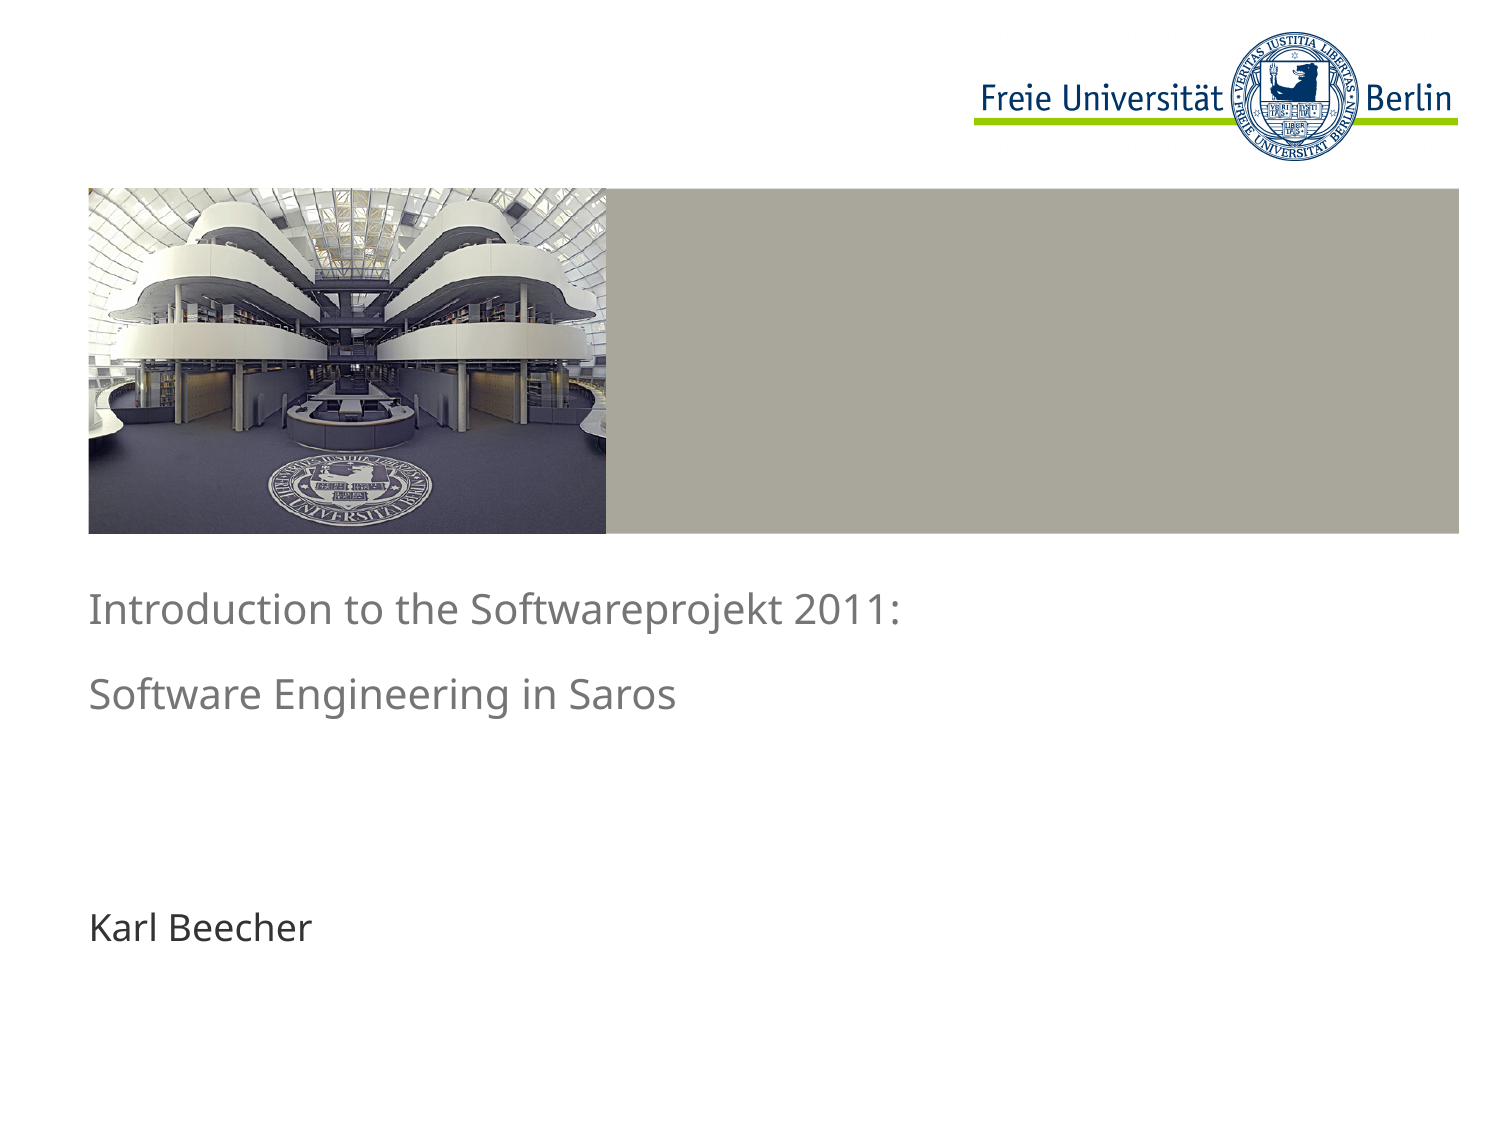

# Introduction to the Softwareprojekt 2011: Software Engineering in Saros
Karl Beecher